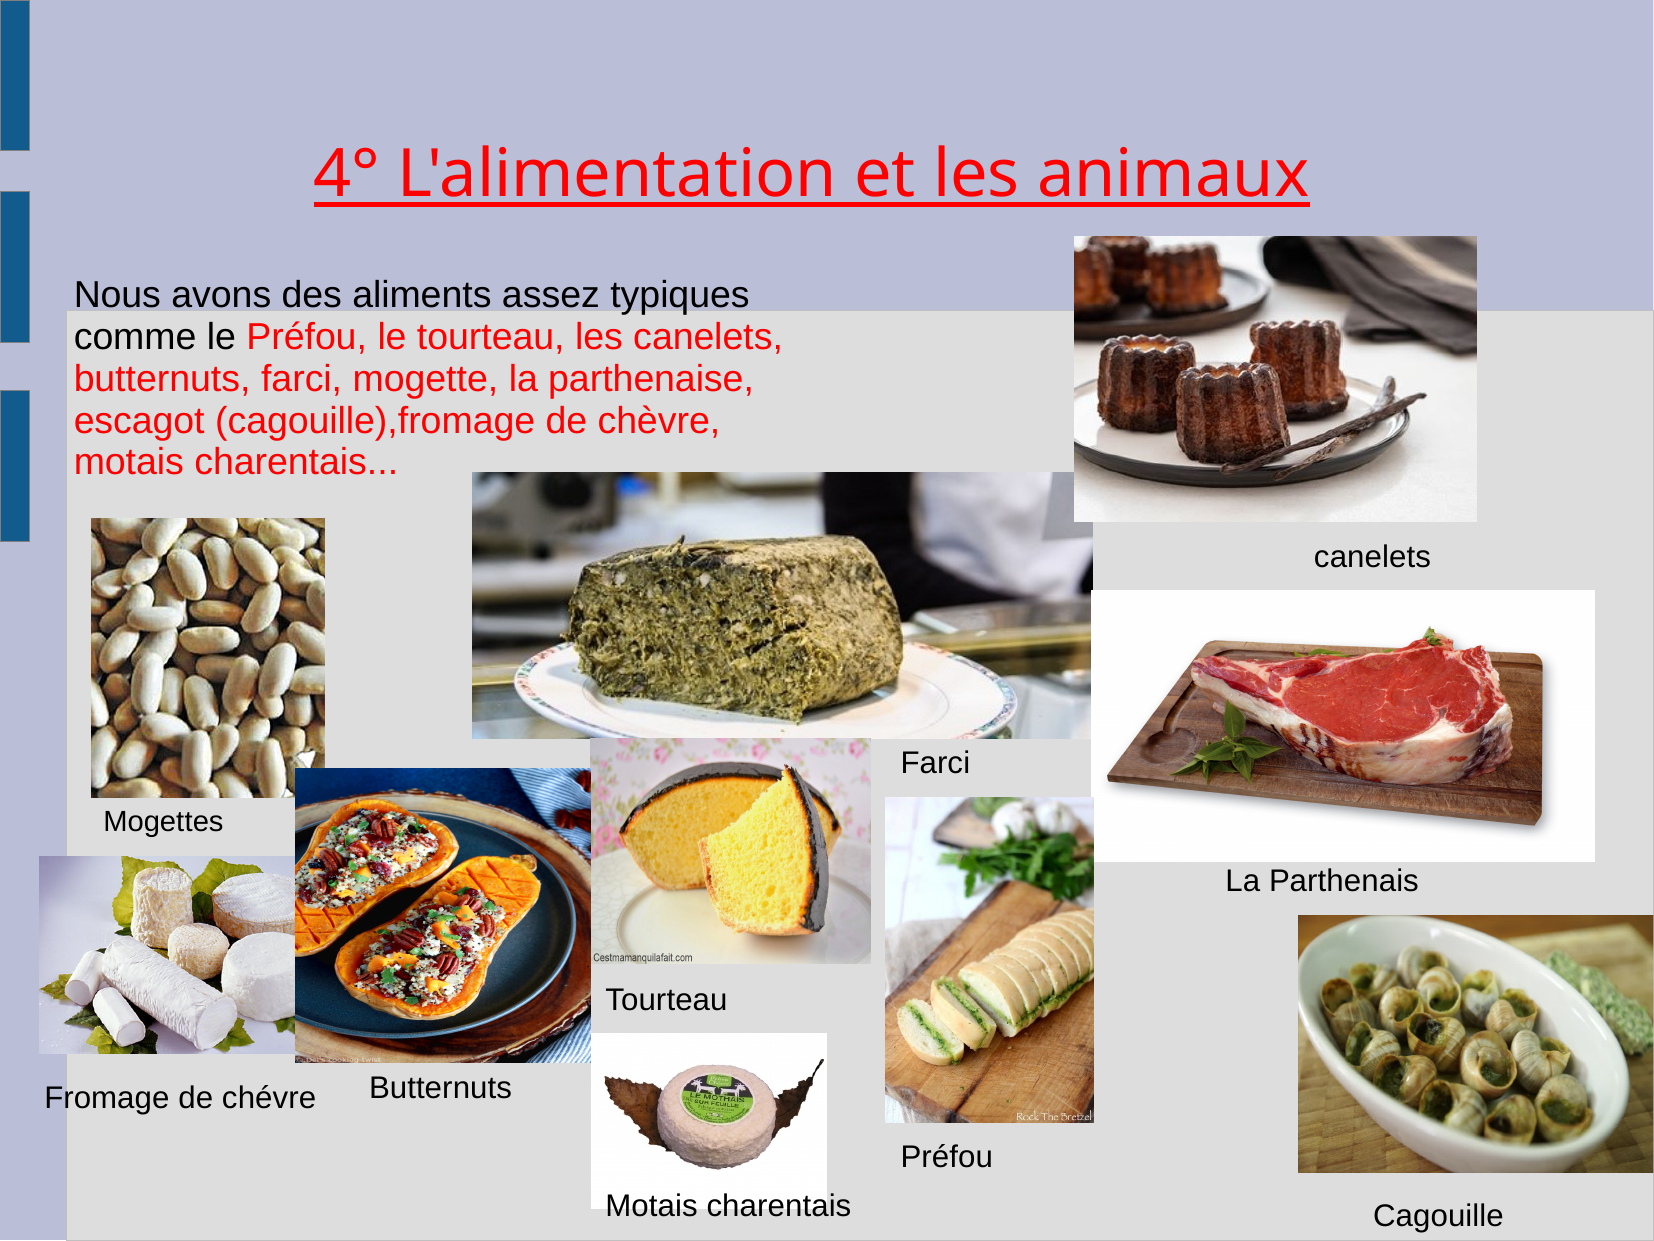

4° L'alimentation et les animaux
Nous avons des aliments assez typiques comme le Préfou, le tourteau, les canelets, butternuts, farci, mogette, la parthenaise, escagot (cagouille),fromage de chèvre, motais charentais...
canelets
Farci
Mogettes
La Parthenais
Tourteau
Butternuts
Fromage de chévre
Préfou
Motais charentais
Cagouille